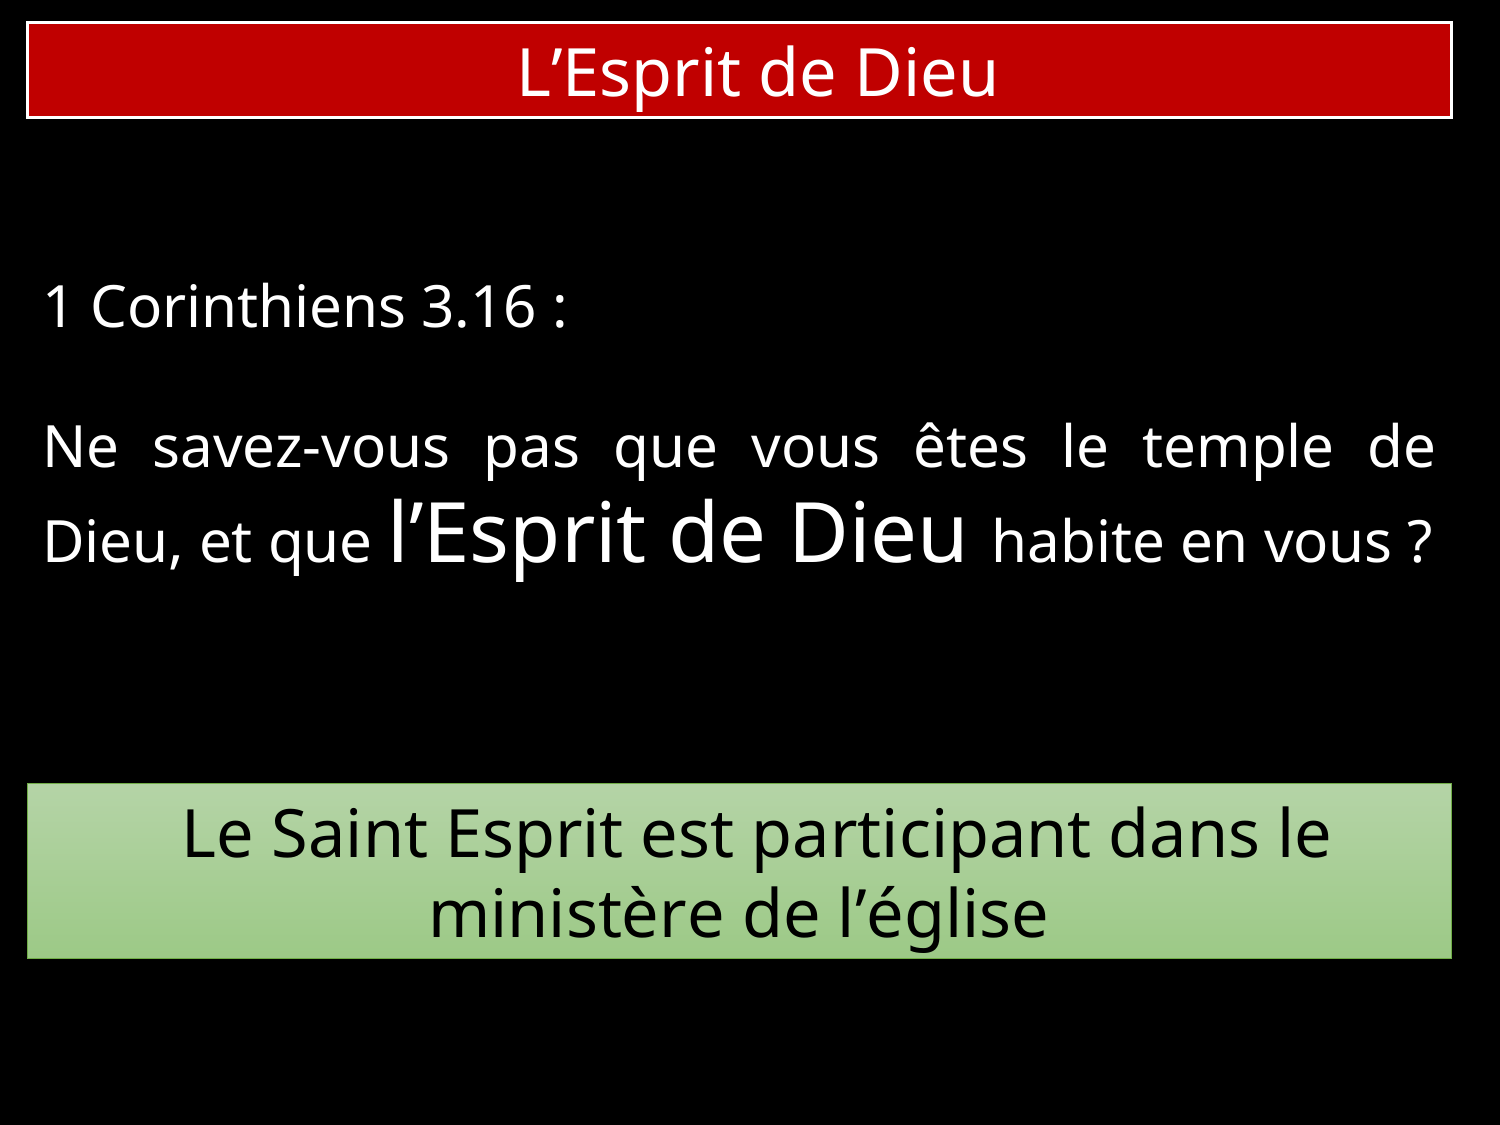

L’Esprit de Dieu
1 Corinthiens 3.16 :
Ne savez-vous pas que vous êtes le temple de Dieu, et que l’Esprit de Dieu habite en vous ?
Le Saint Esprit est participant dans le ministère de l’église